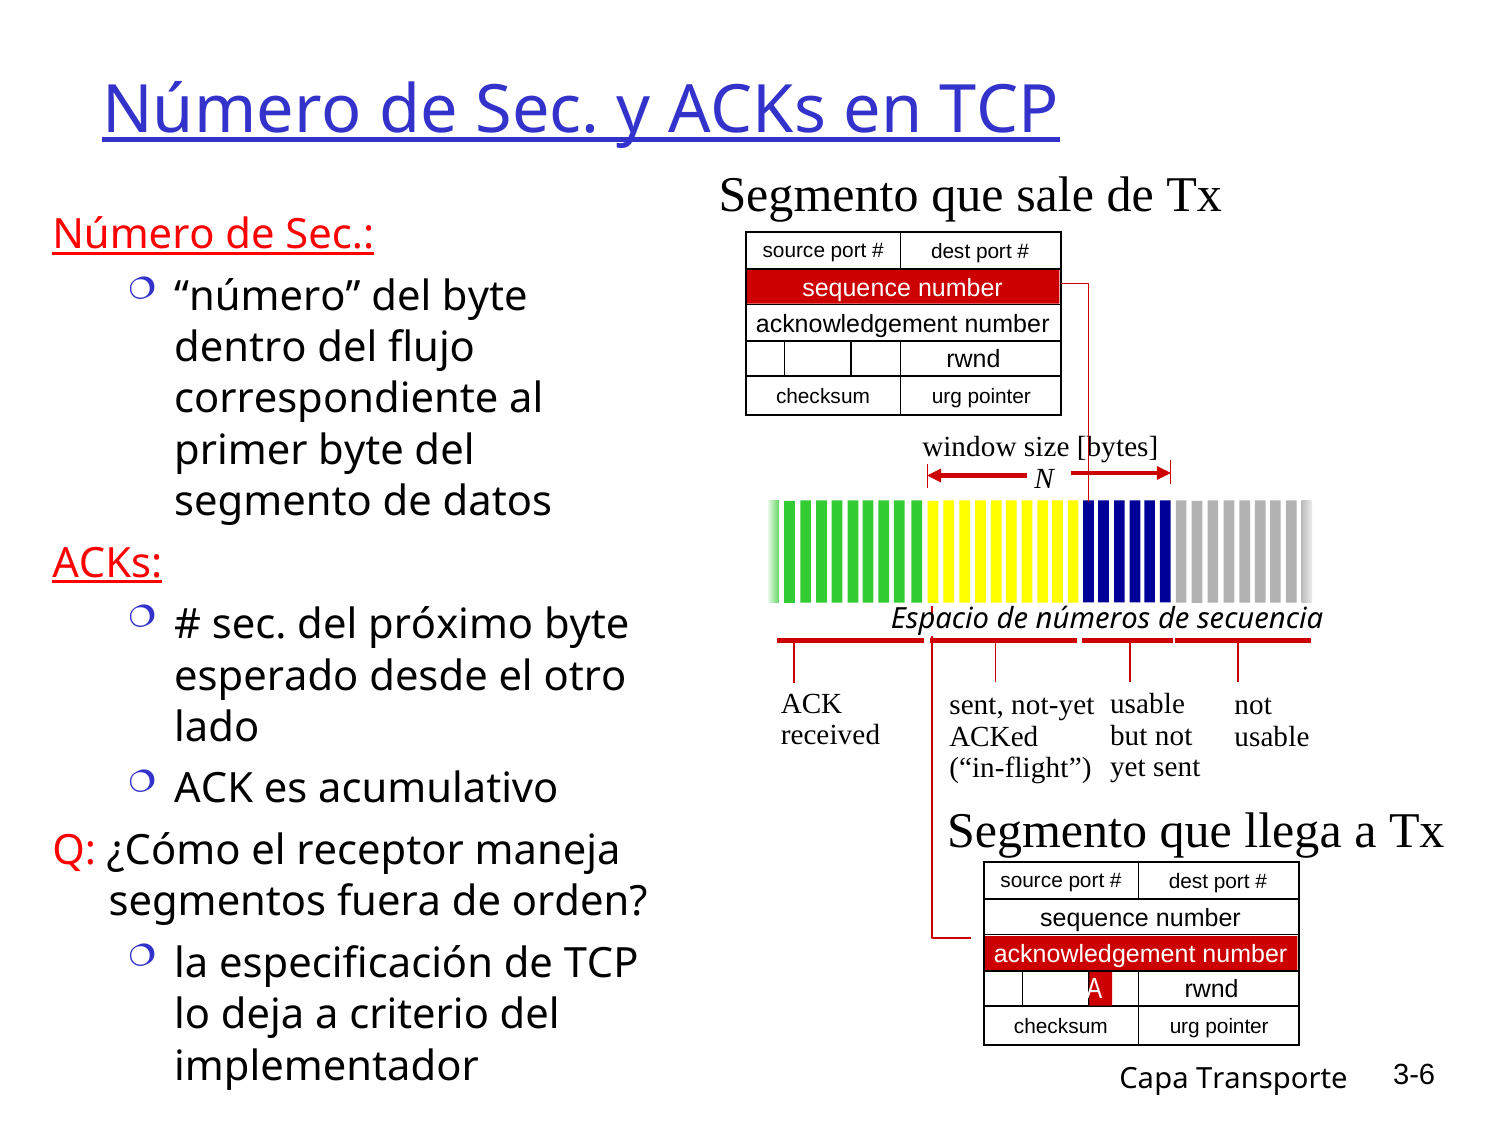

# Número de Sec. y ACKs en TCP
Segmento que sale de Tx
Número de Sec.:
“número” del byte dentro del flujo correspondiente al primer byte del segmento de datos
ACKs:
# sec. del próximo byte esperado desde el otro lado
ACK es acumulativo
Q: ¿Cómo el receptor maneja segmentos fuera de orden?
la especificación de TCP lo deja a criterio del implementador
source port #
dest port #
sequence number
acknowledgement number
rwnd
checksum
urg pointer
window size [bytes]
 N
Espacio de números de secuencia
ACK
received
usable
but not
yet sent
sent, not-yet ACKed
(“in-flight”)
not
usable
Segmento que llega a Tx
source port #
dest port #
sequence number
acknowledgement number
rwnd
checksum
urg pointer
A
6